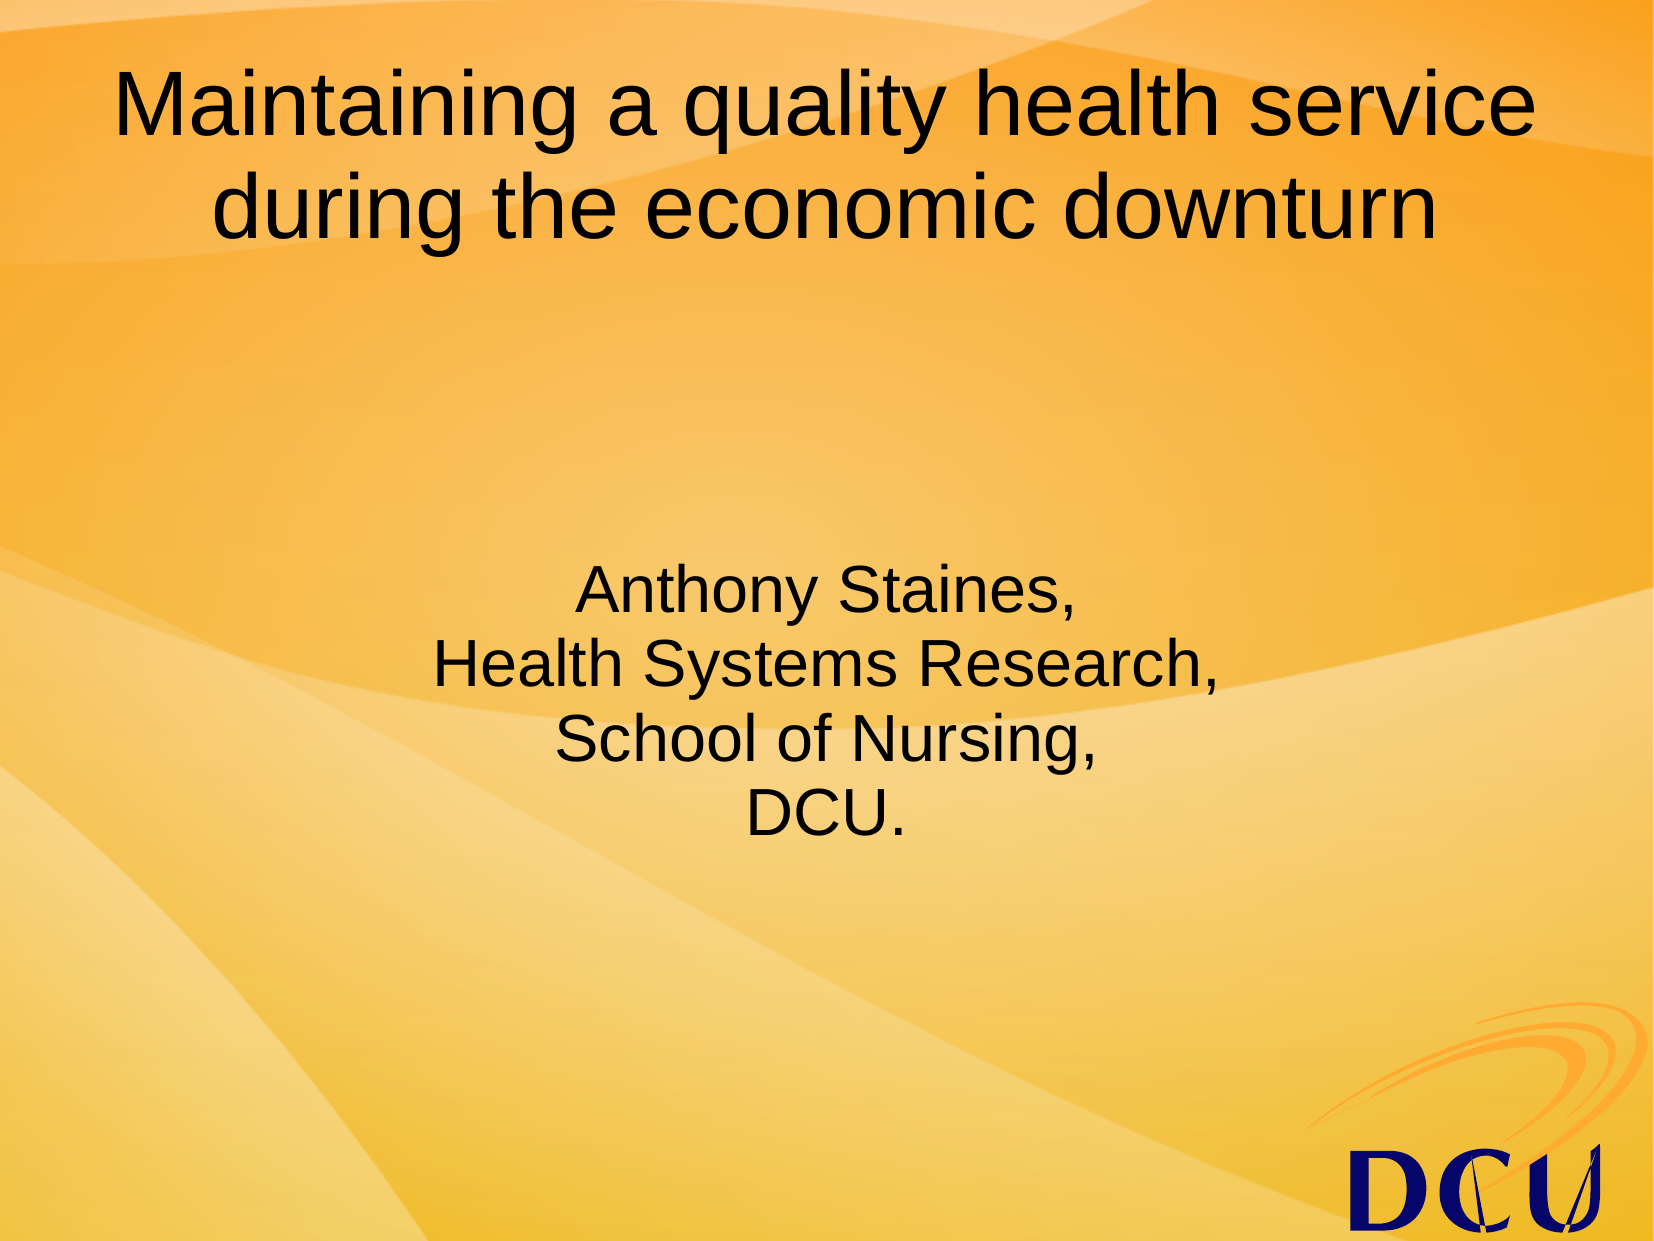

Maintaining a quality health service during the economic downturn
Anthony Staines,
Health Systems Research,
School of Nursing,
DCU.